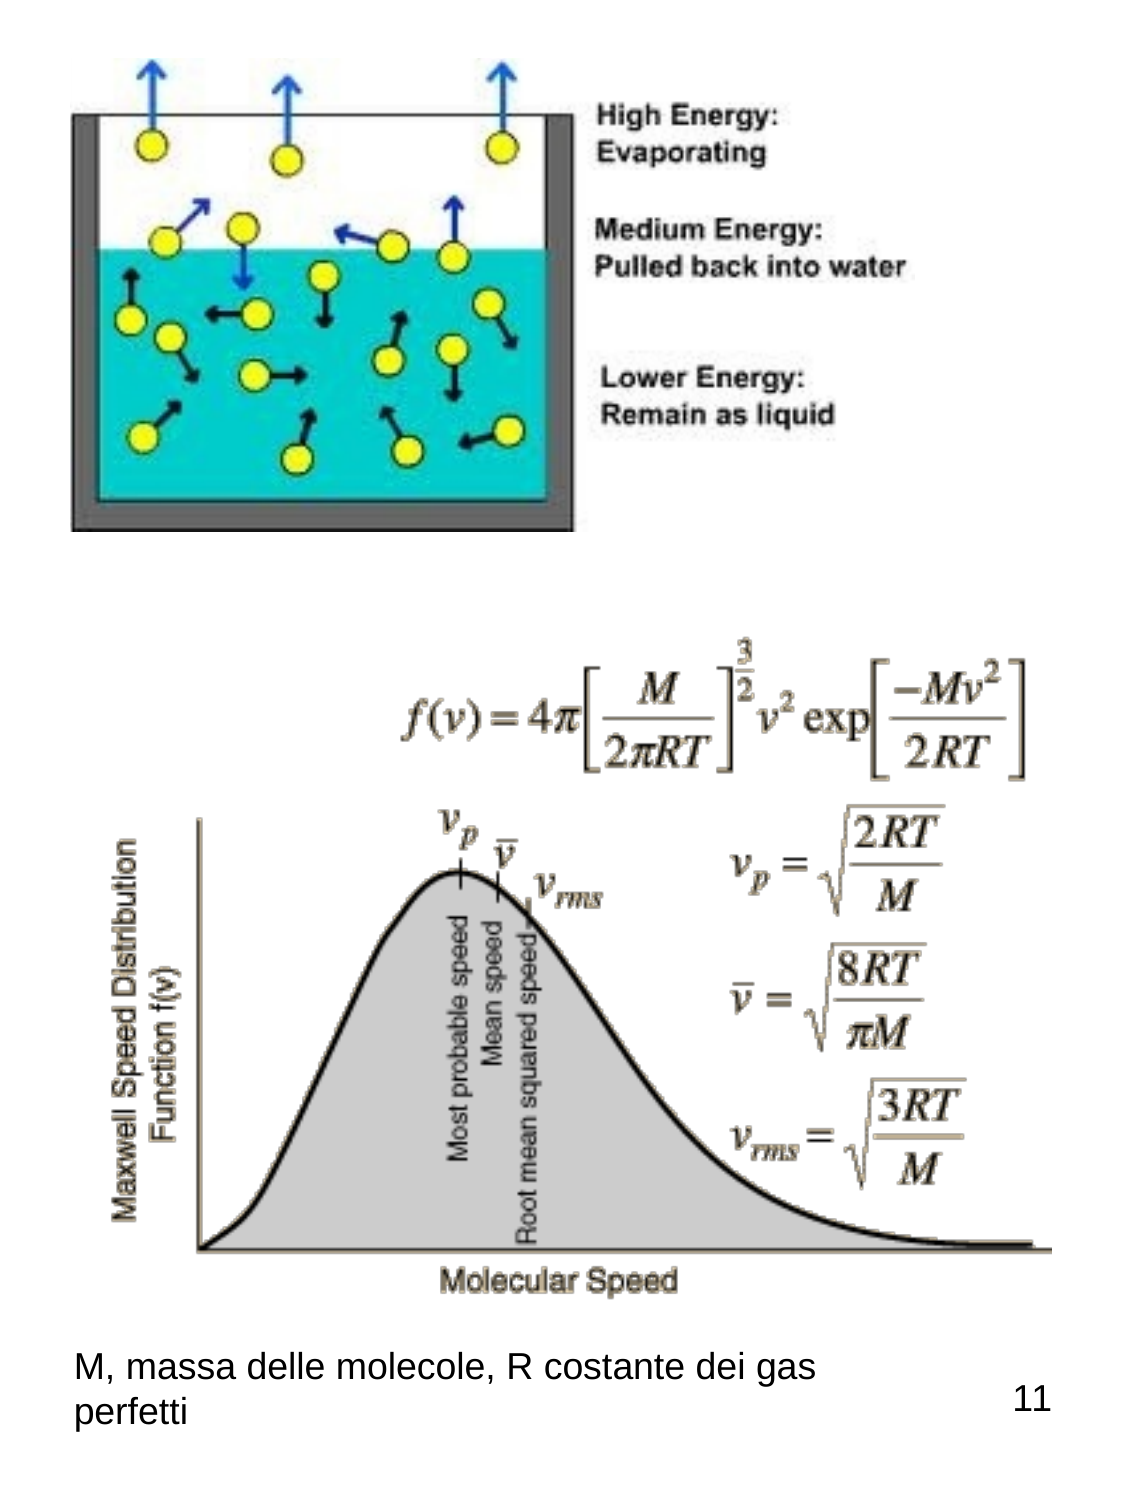

M, massa delle molecole, R costante dei gas perfetti
P8 Calore
11